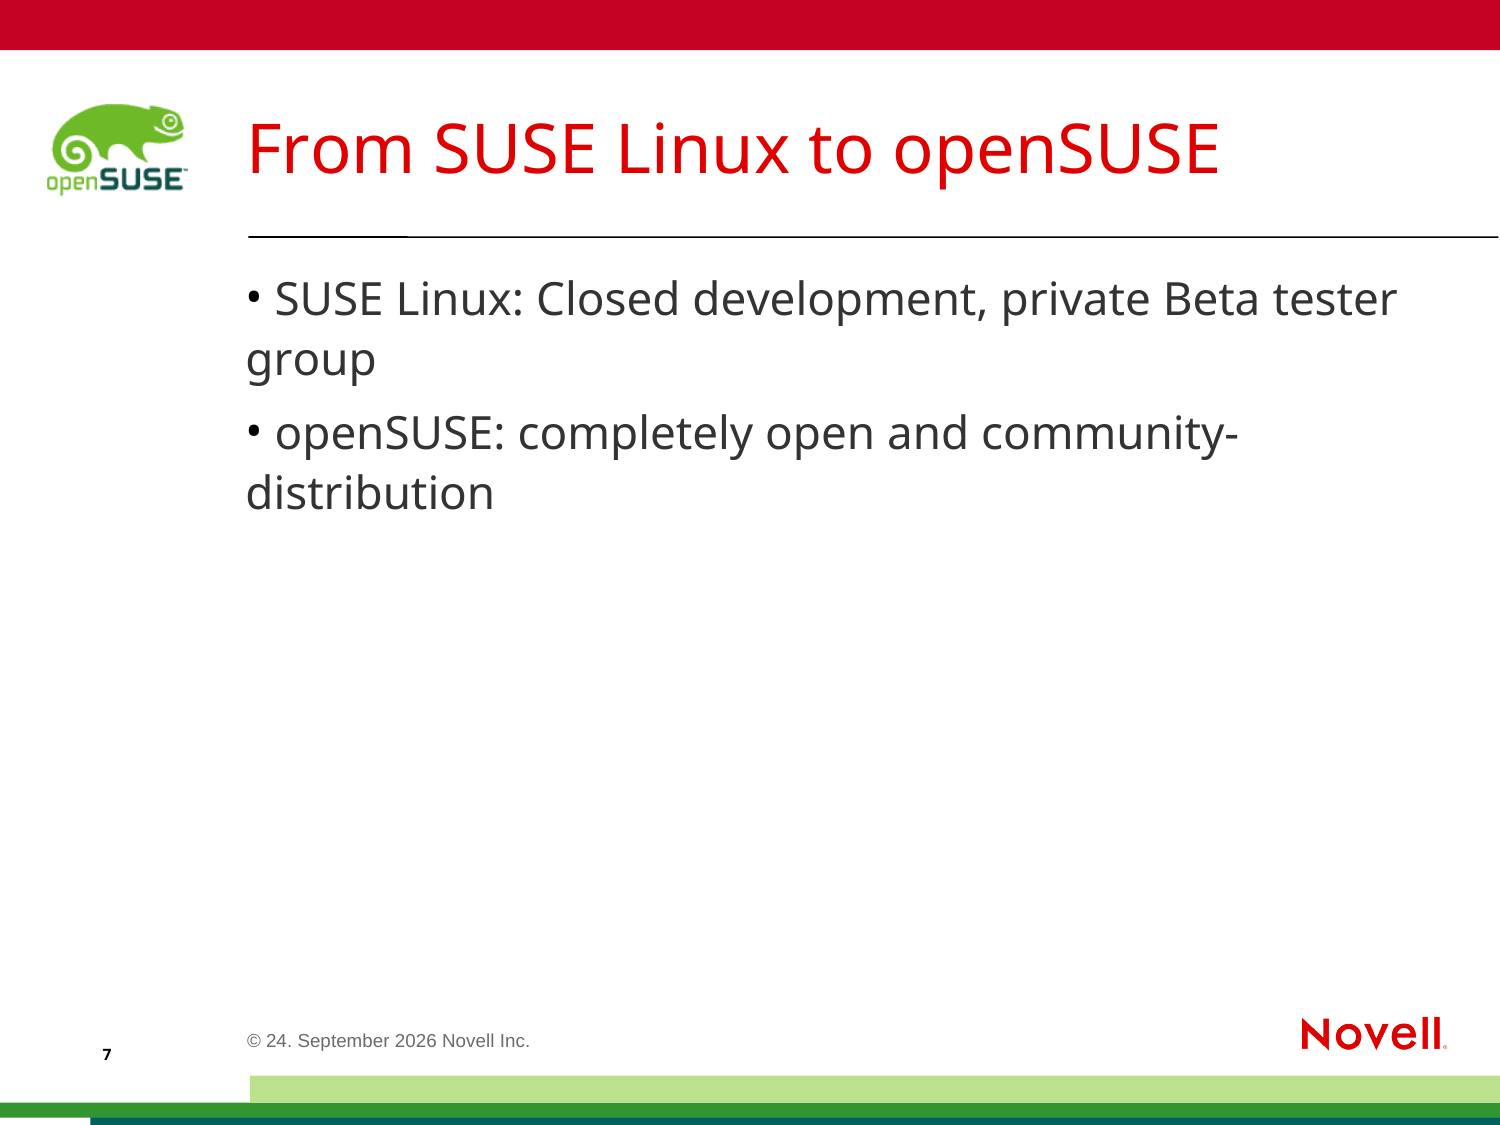

# From SUSE Linux to openSUSE
 SUSE Linux: Closed development, private Beta tester group
 openSUSE: completely open and community-distribution